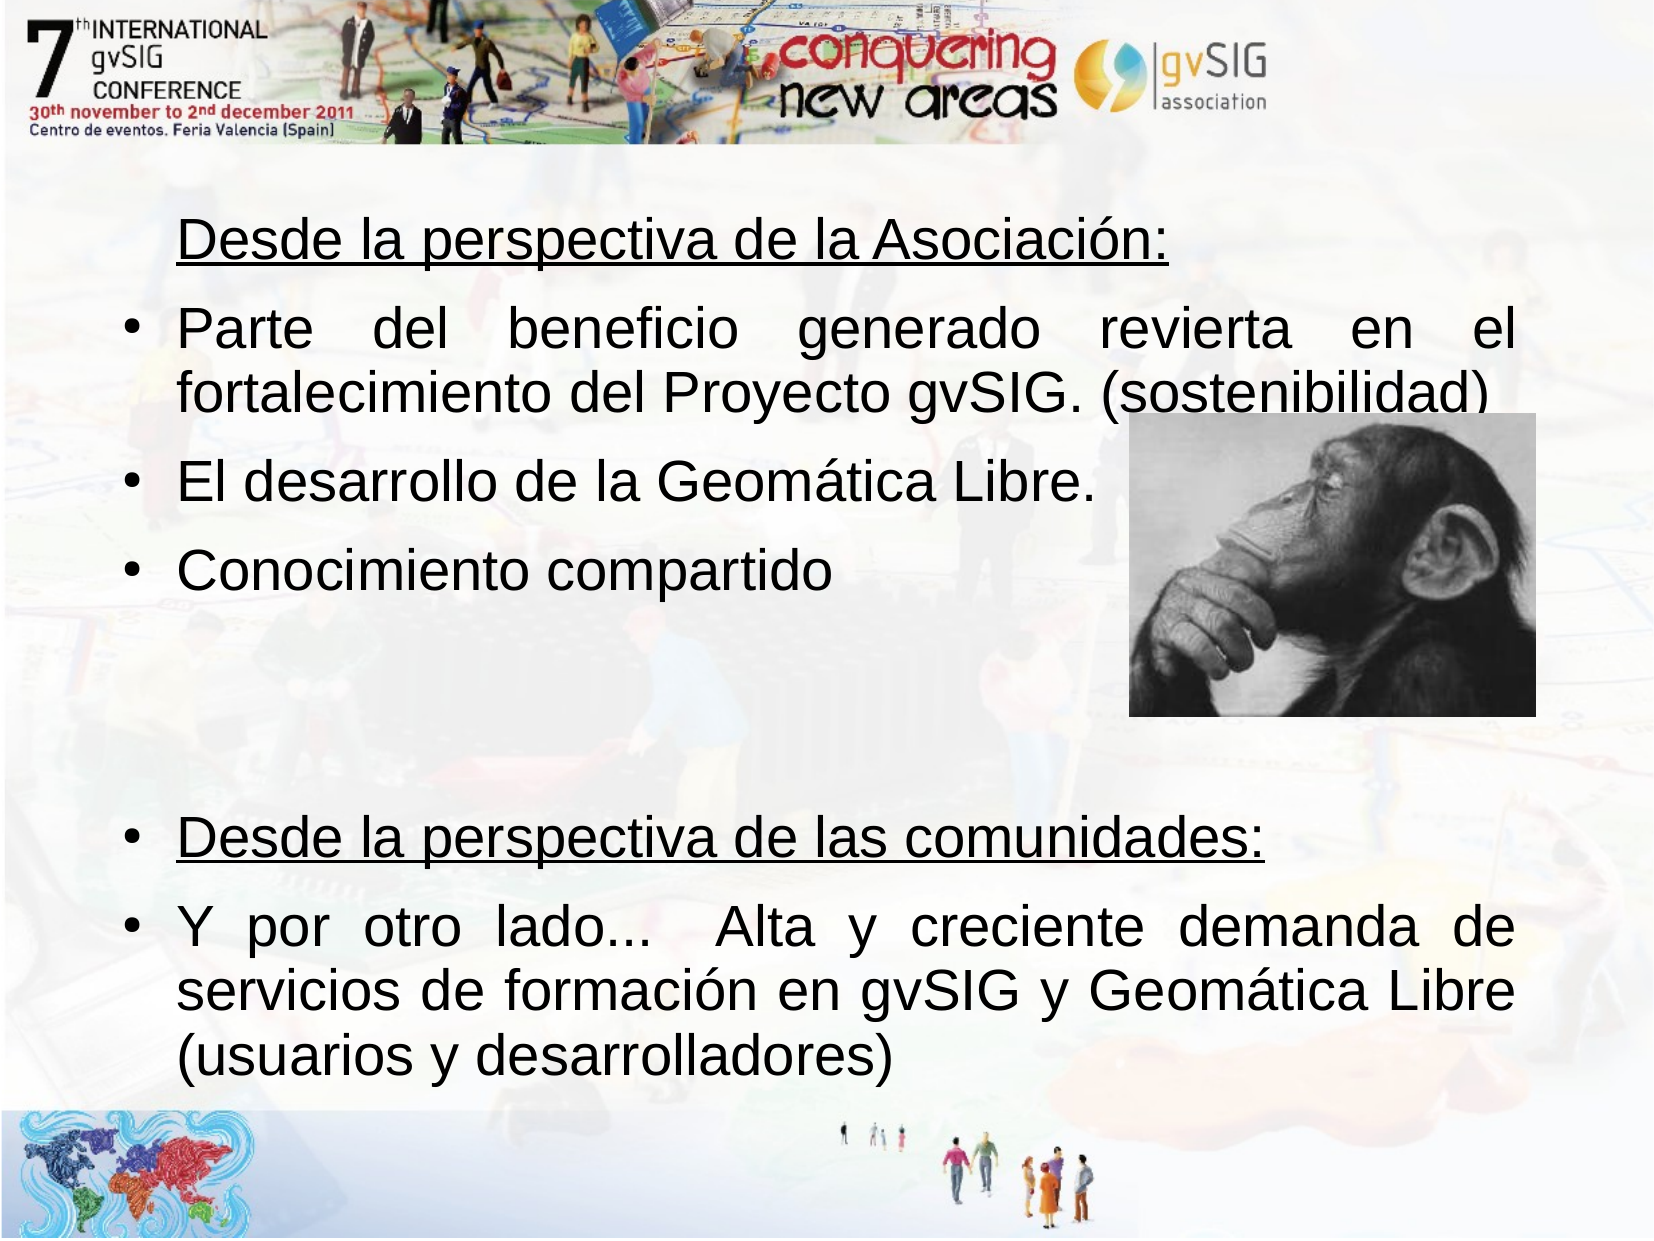

# Desde la perspectiva de la Asociación:
Parte del beneficio generado revierta en el fortalecimiento del Proyecto gvSIG. (sostenibilidad)
El desarrollo de la Geomática Libre.
Conocimiento compartido
Desde la perspectiva de las comunidades:
Y por otro lado... Alta y creciente demanda de servicios de formación en gvSIG y Geomática Libre (usuarios y desarrolladores)